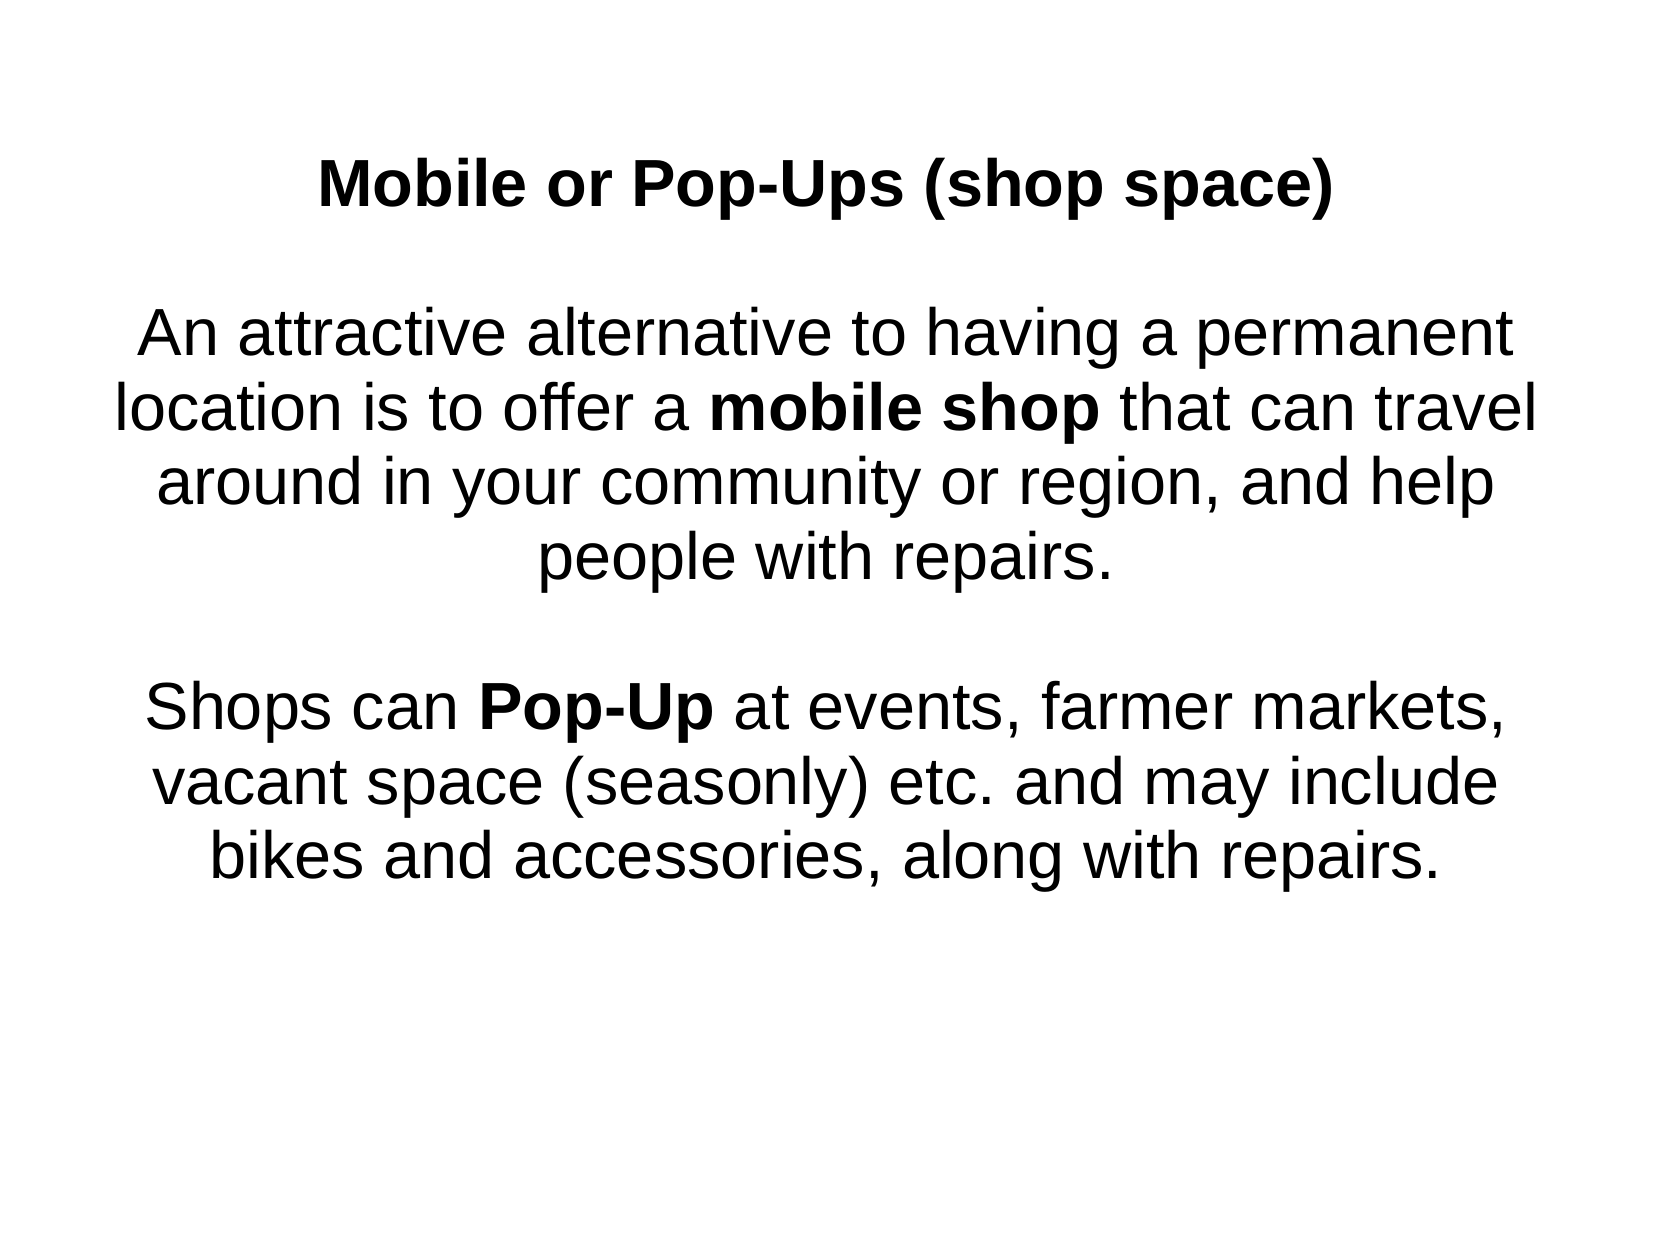

# Mobile or Pop-Ups (shop space)
An attractive alternative to having a permanent location is to offer a mobile shop that can travel around in your community or region, and help people with repairs.
Shops can Pop-Up at events, farmer markets, vacant space (seasonly) etc. and may include bikes and accessories, along with repairs.